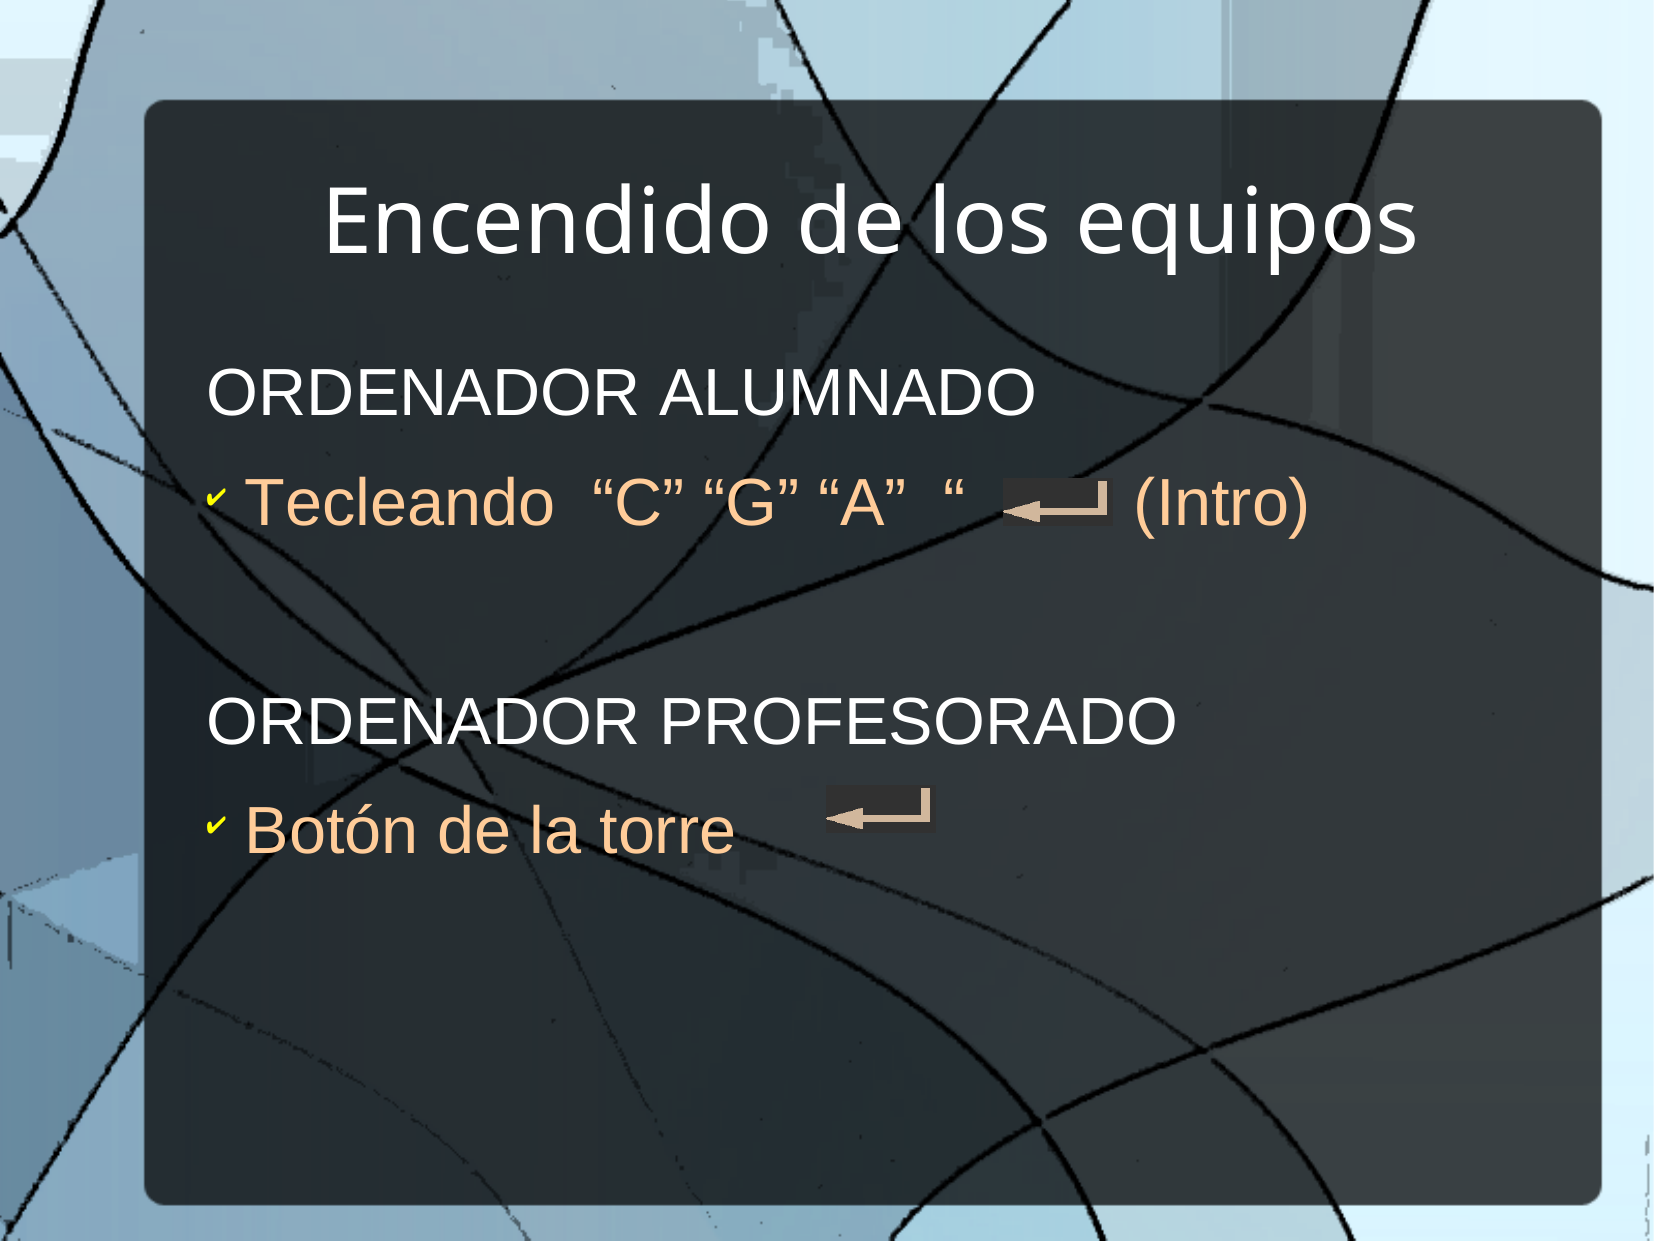

# Encendido de los equipos
ORDENADOR ALUMNADO
 Tecleando “C” “G” “A” “ ” (Intro)
ORDENADOR PROFESORADO
 Botón de la torre